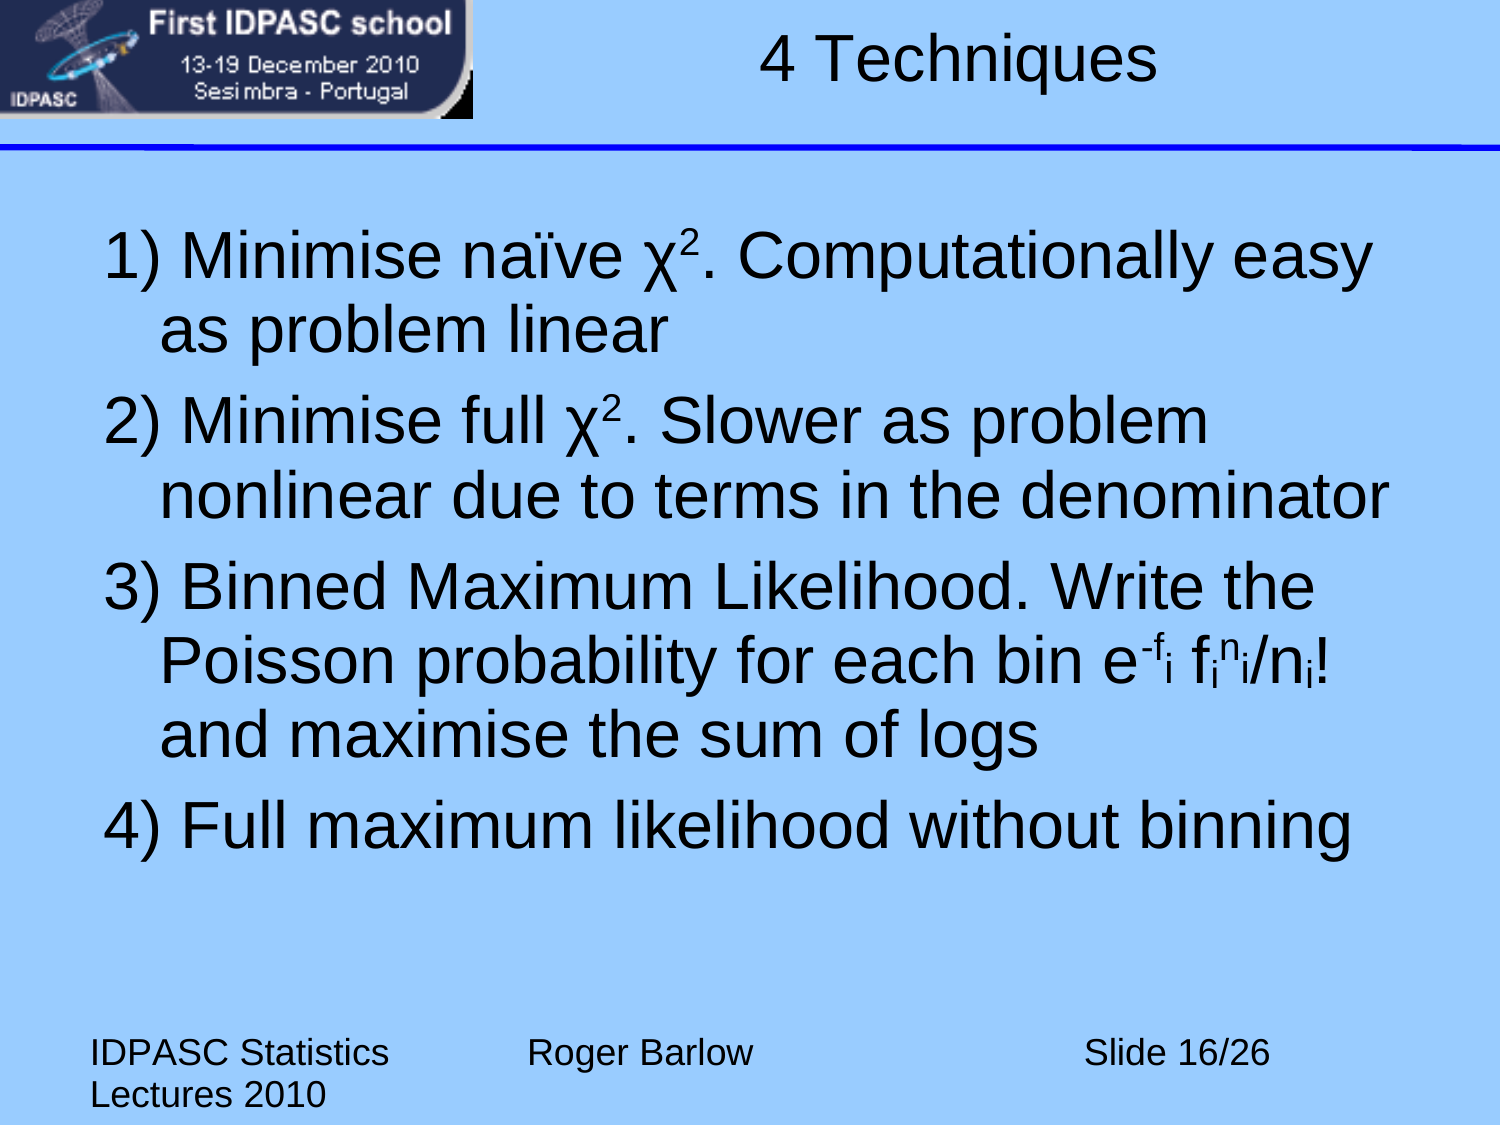

# 4 Techniques
1) Minimise naïve χ2. Computationally easy as problem linear
2) Minimise full χ2. Slower as problem nonlinear due to terms in the denominator
3) Binned Maximum Likelihood. Write the Poisson probability for each bin e-fi fini/ni! and maximise the sum of logs
4) Full maximum likelihood without binning
16